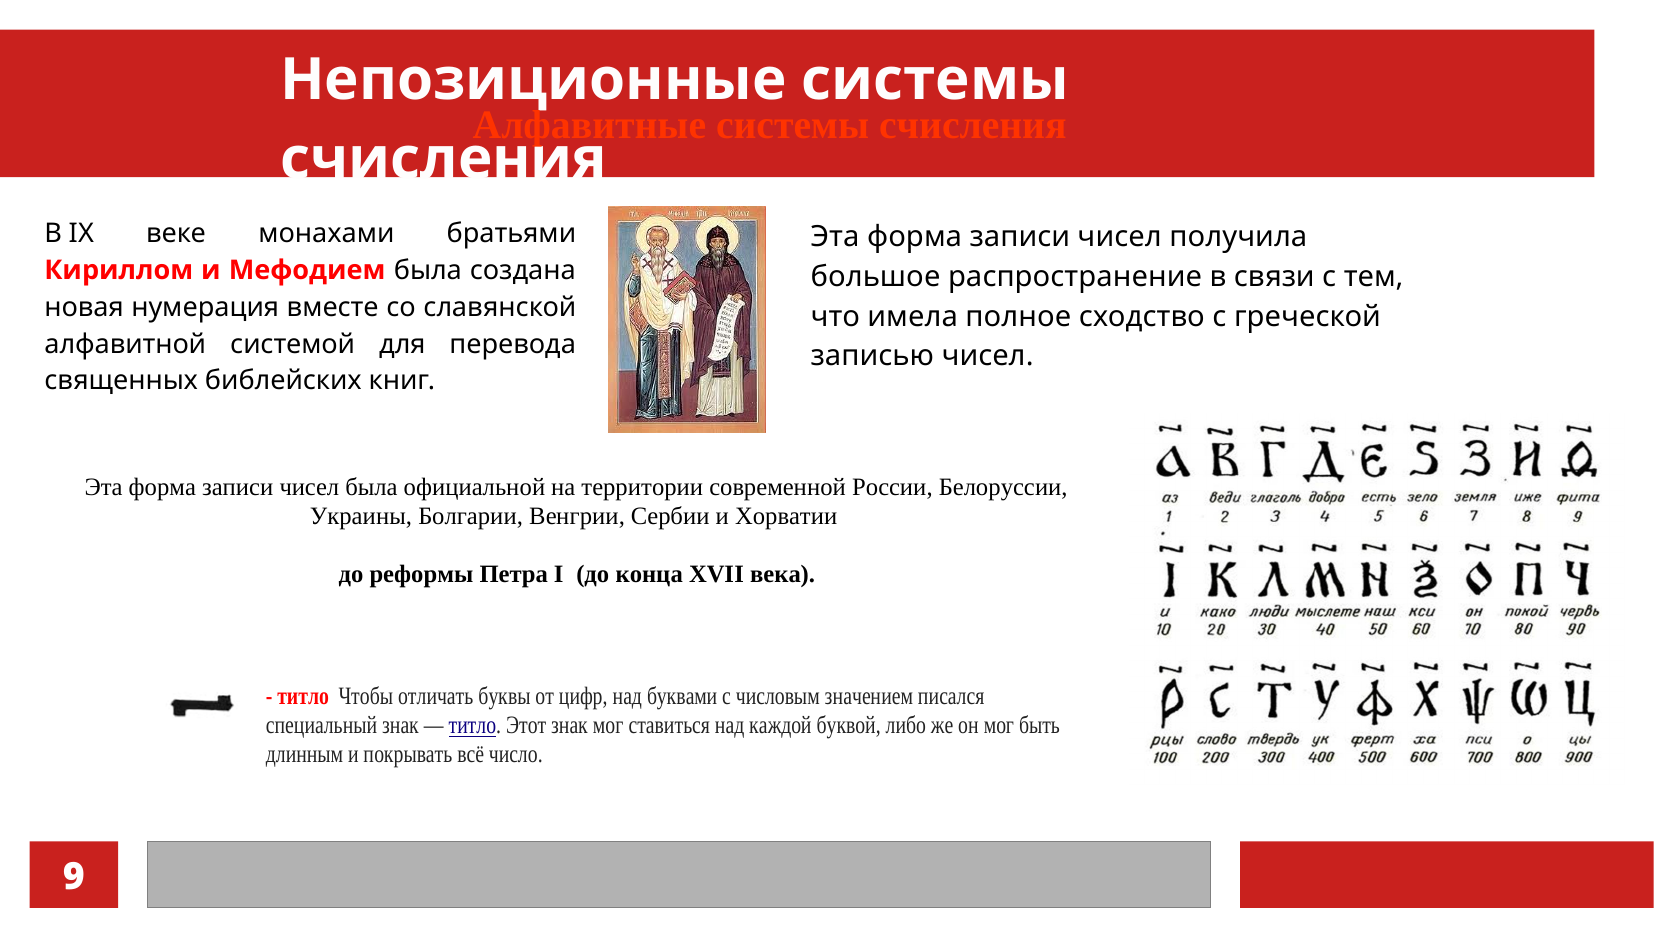

Непозиционные системы счисления
В IX веке монахами братьями Кириллом и Мефодием была создана новая нумерация вместе со славянской алфавитной системой для перевода священных библейских книг.
Эта форма записи чисел получила большое распространение в связи с тем, что имела полное сходство с греческой записью чисел.
| | |
| --- | --- |
9
| | | |
| --- | --- | --- |